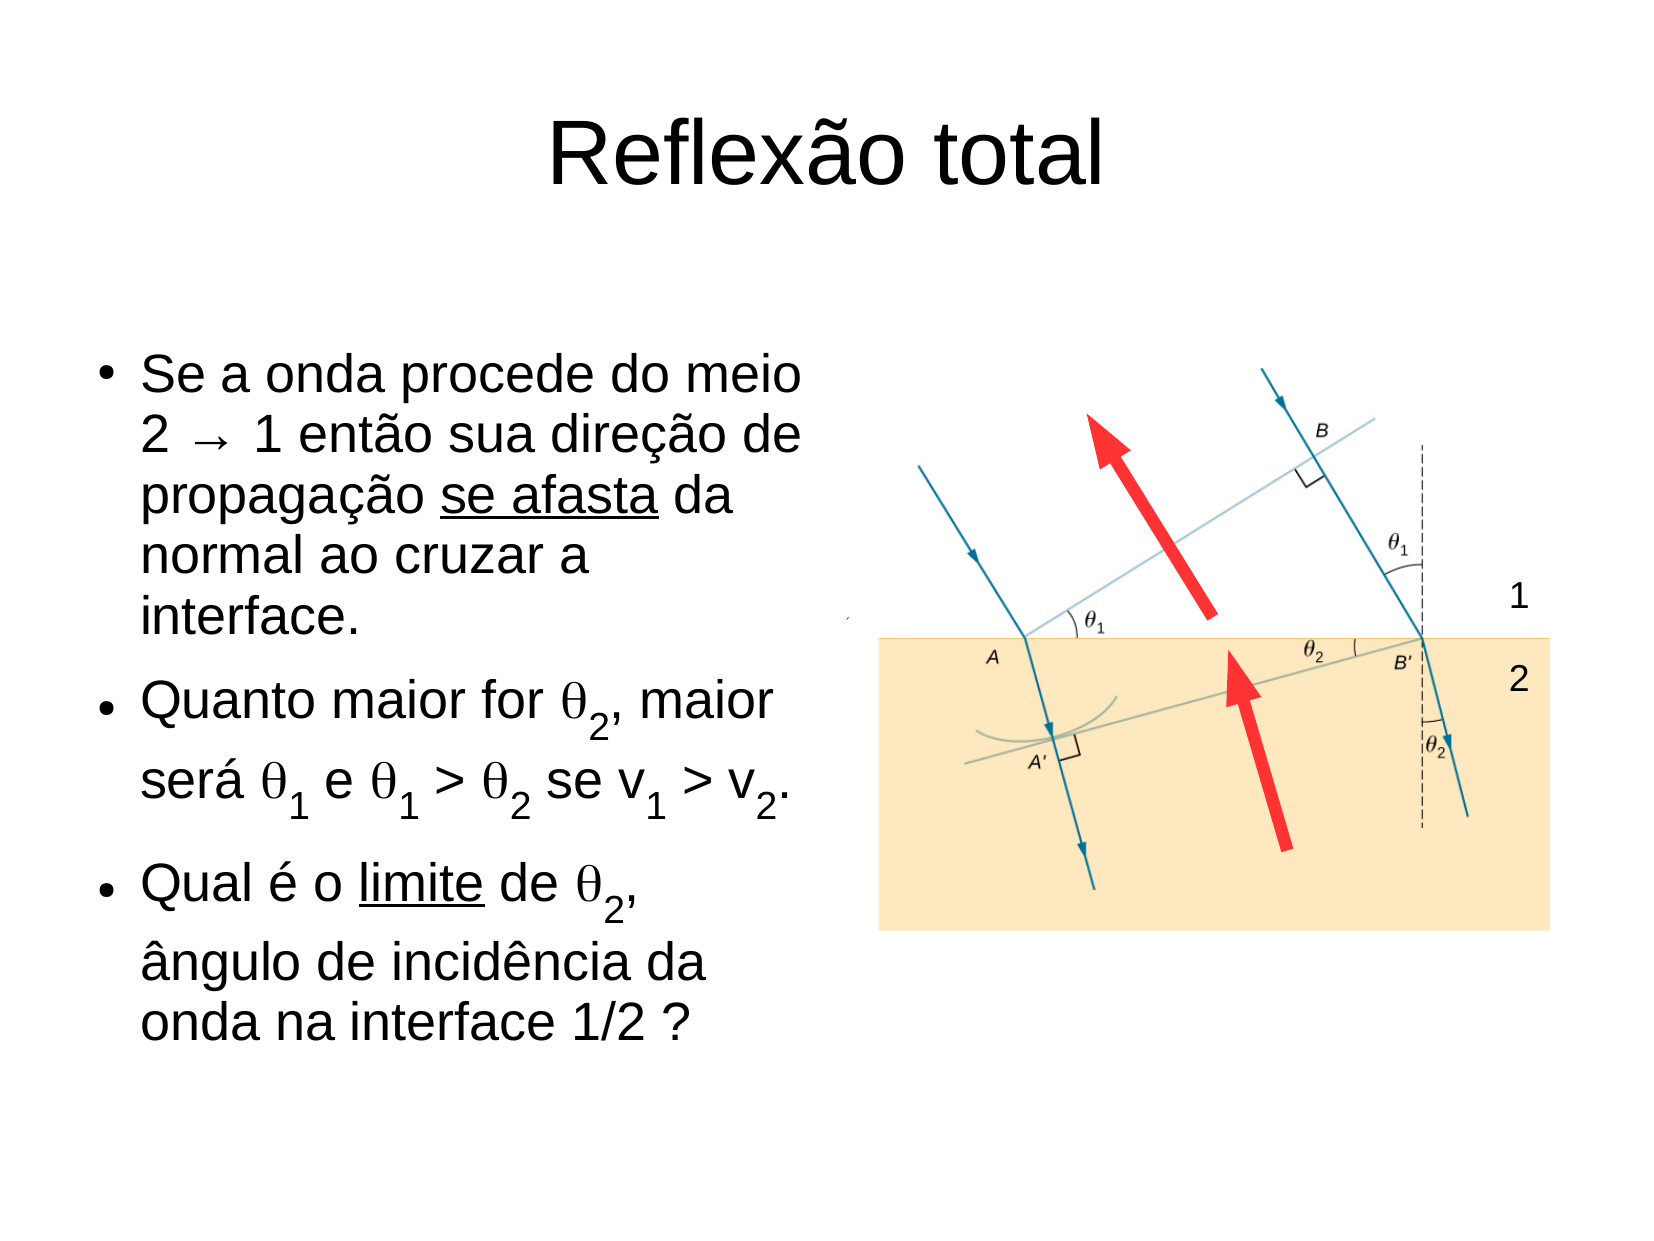

# Reflexão total
Se a onda procede do meio 2 → 1 então sua direção de propagação se afasta da normal ao cruzar a interface.
Quanto maior for q2, maior será q1 e q1 > q2 se v1 > v2.
Qual é o limite de q2, ângulo de incidência da onda na interface 1/2 ?
1
2